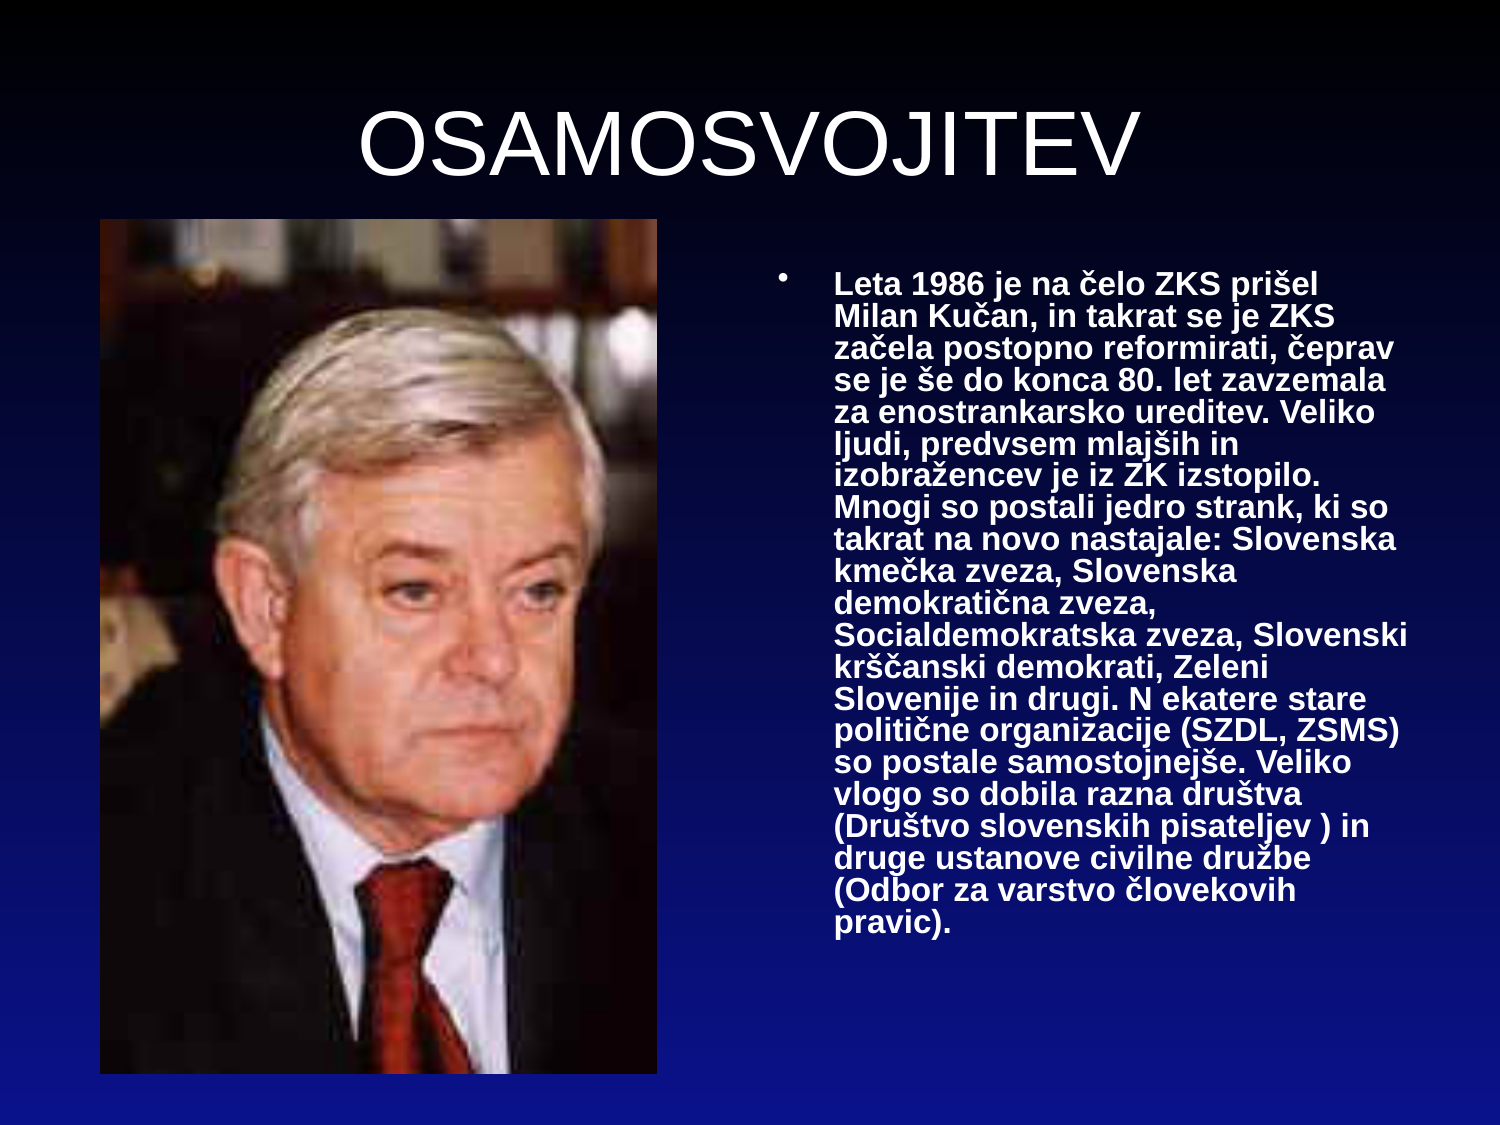

# OSAMOSVOJITEV
Leta 1986 je na čelo ZKS prišel Milan Kučan, in takrat se je ZKS začela postopno reformirati, čeprav se je še do konca 80. let zavzemala za enostrankarsko ureditev. Veliko ljudi, predvsem mlajših in izobražencev je iz ZK izstopilo. Mnogi so postali jedro strank, ki so takrat na novo nastajale: Slovenska kmečka zveza, Slovenska demokratična zveza, Socialdemokratska zveza, Slovenski krščanski demokrati, Zeleni Slovenije in drugi. N ekatere stare politične organizacije (SZDL, ZSMS) so postale samostojnejše. Veliko vlogo so dobila razna društva (Društvo slovenskih pisateljev ) in druge ustanove civilne družbe (Odbor za varstvo človekovih pravic).